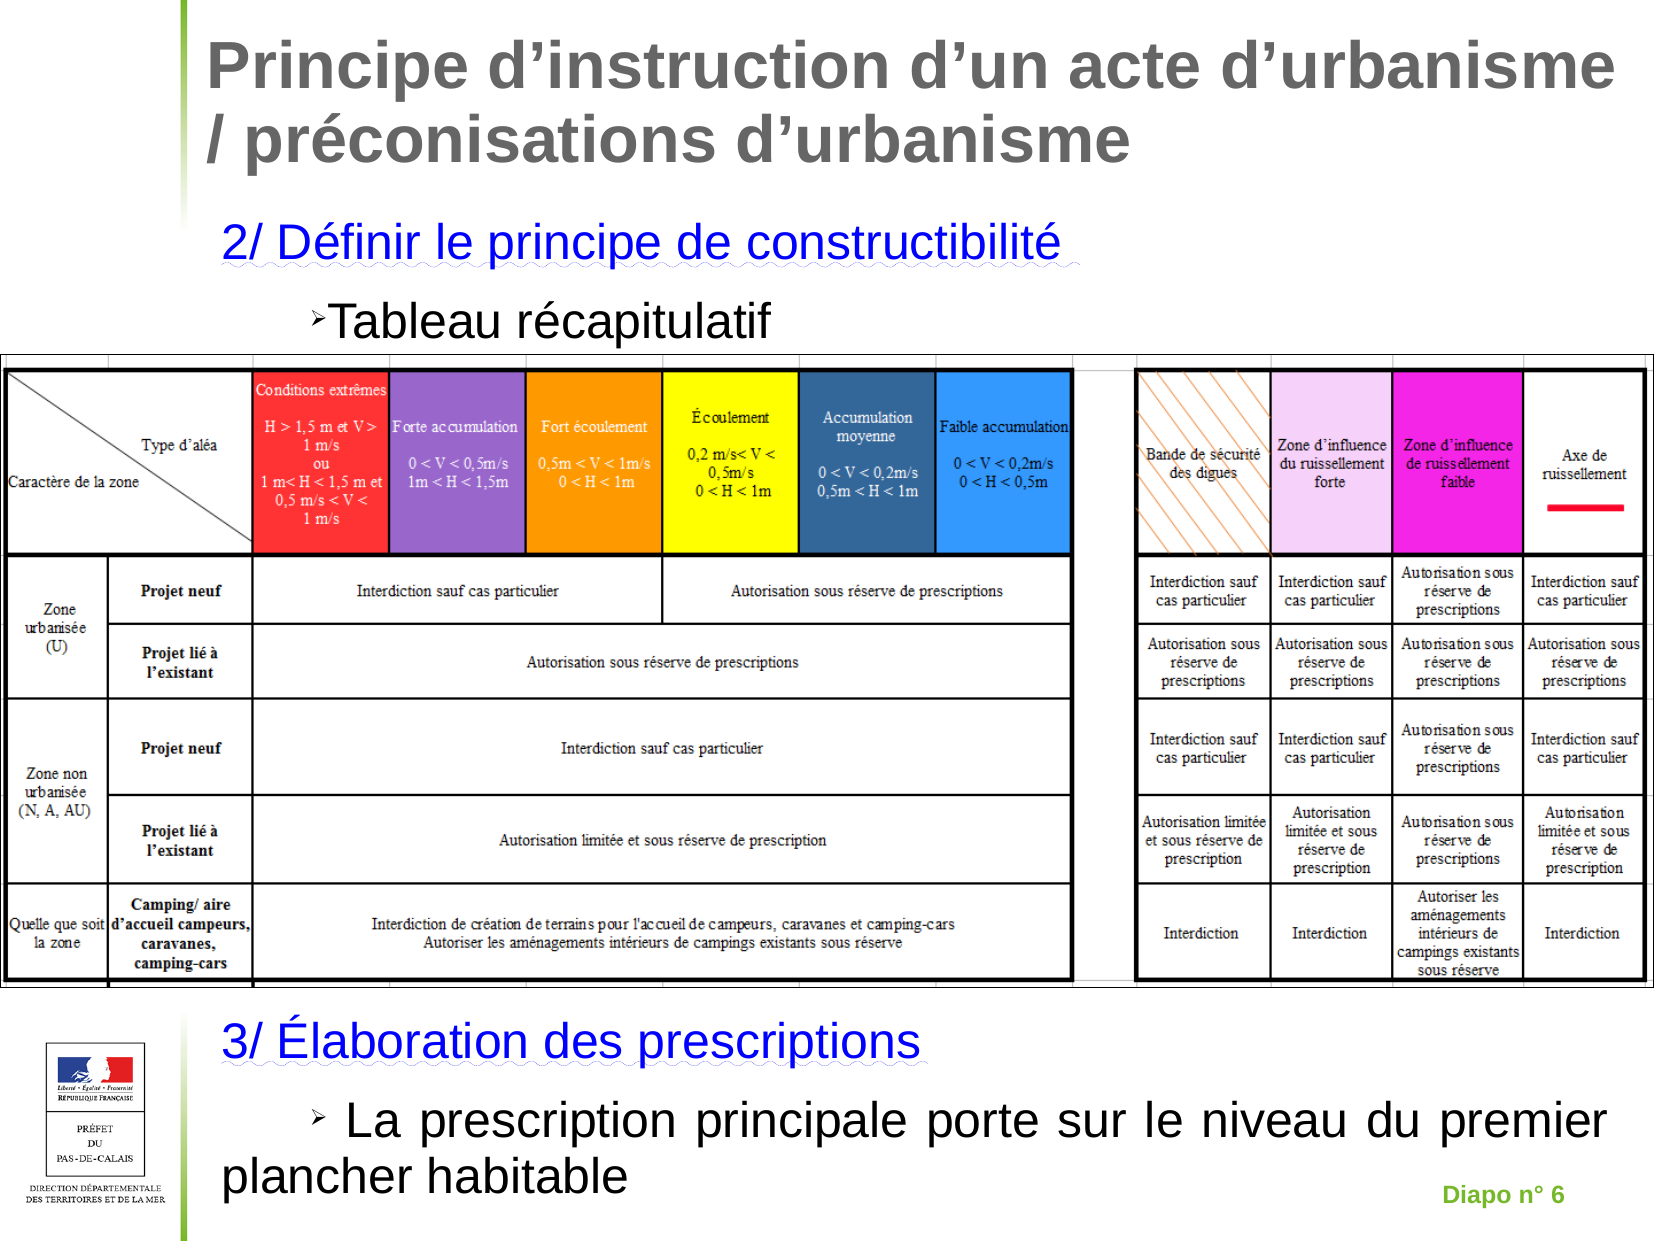

# Principe d’instruction d’un acte d’urbanisme / préconisations d’urbanisme
2/ Définir le principe de constructibilité
Tableau récapitulatif
3/ Élaboration des prescriptions
 La prescription principale porte sur le niveau du premier plancher habitable
6